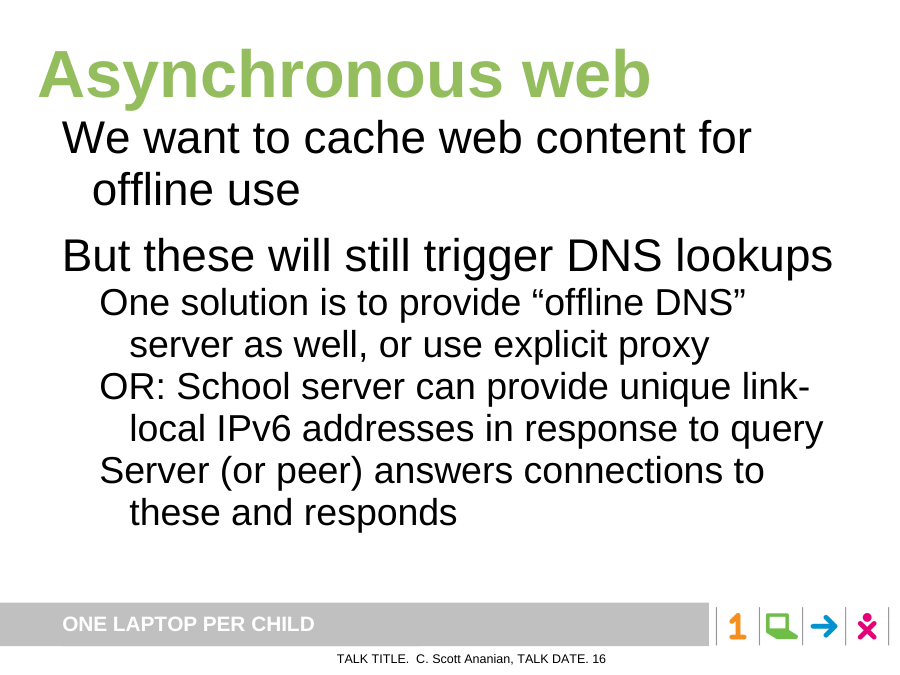

# Asynchronous web
We want to cache web content for offline use
But these will still trigger DNS lookups
One solution is to provide “offline DNS” server as well, or use explicit proxy
OR: School server can provide unique link-local IPv6 addresses in response to query
Server (or peer) answers connections to these and responds